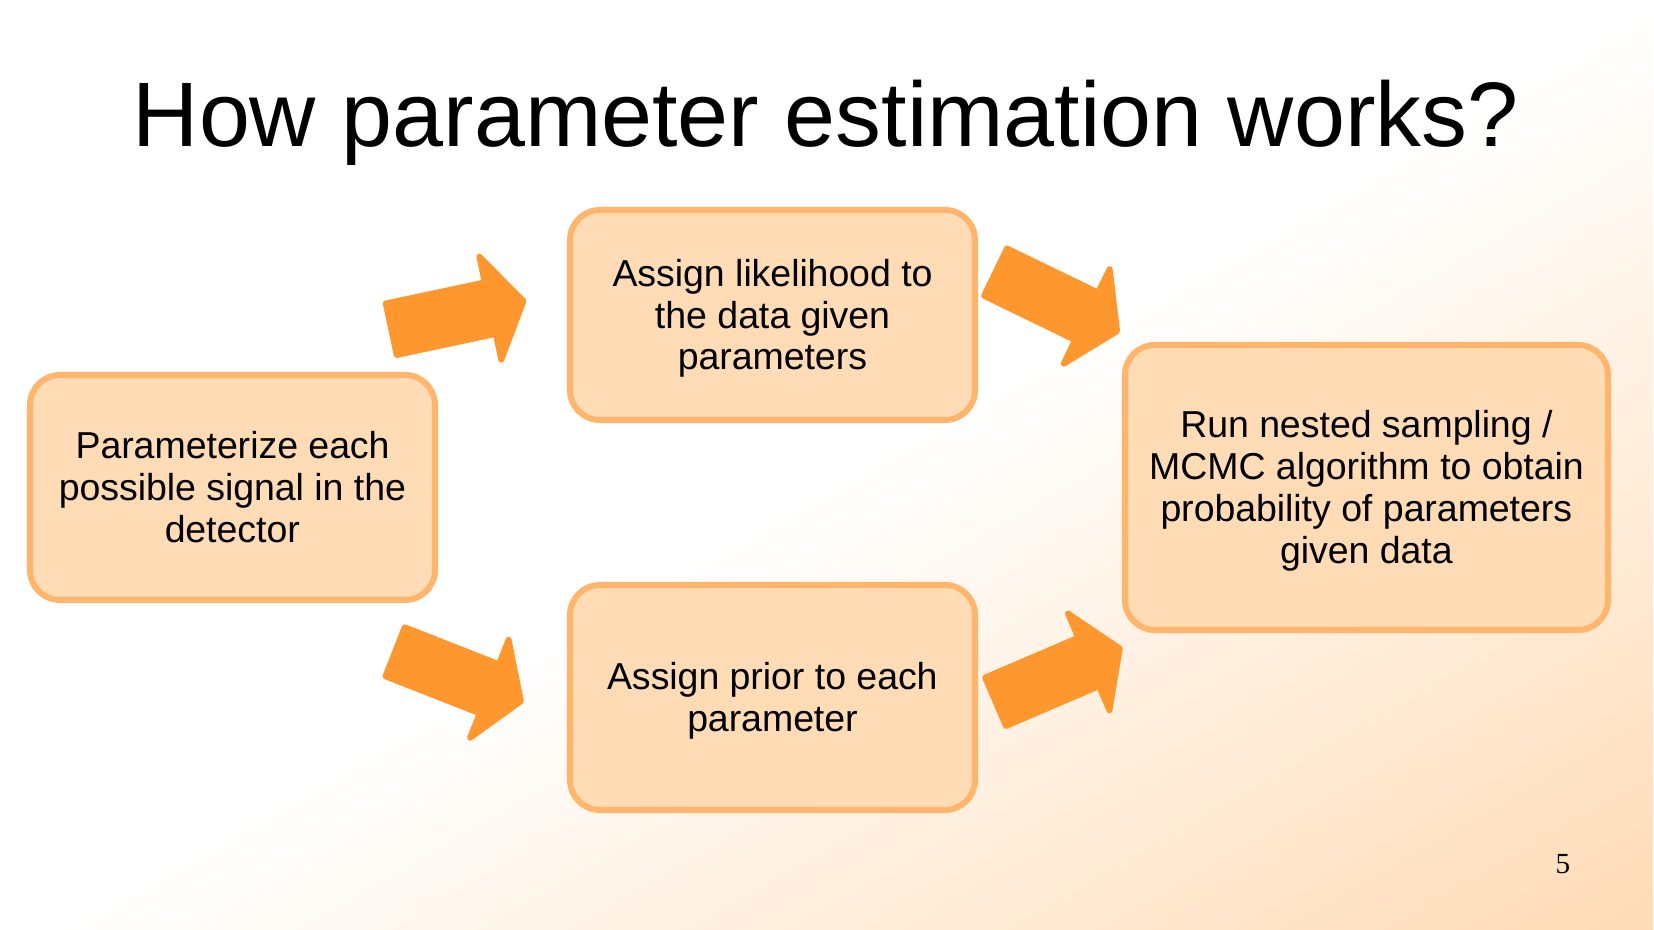

# How parameter estimation works?
Assign likelihood to the data given parameters
Run nested sampling / MCMC algorithm to obtain probability of parameters given data
Parameterize each possible signal in the detector
Assign prior to each parameter
5